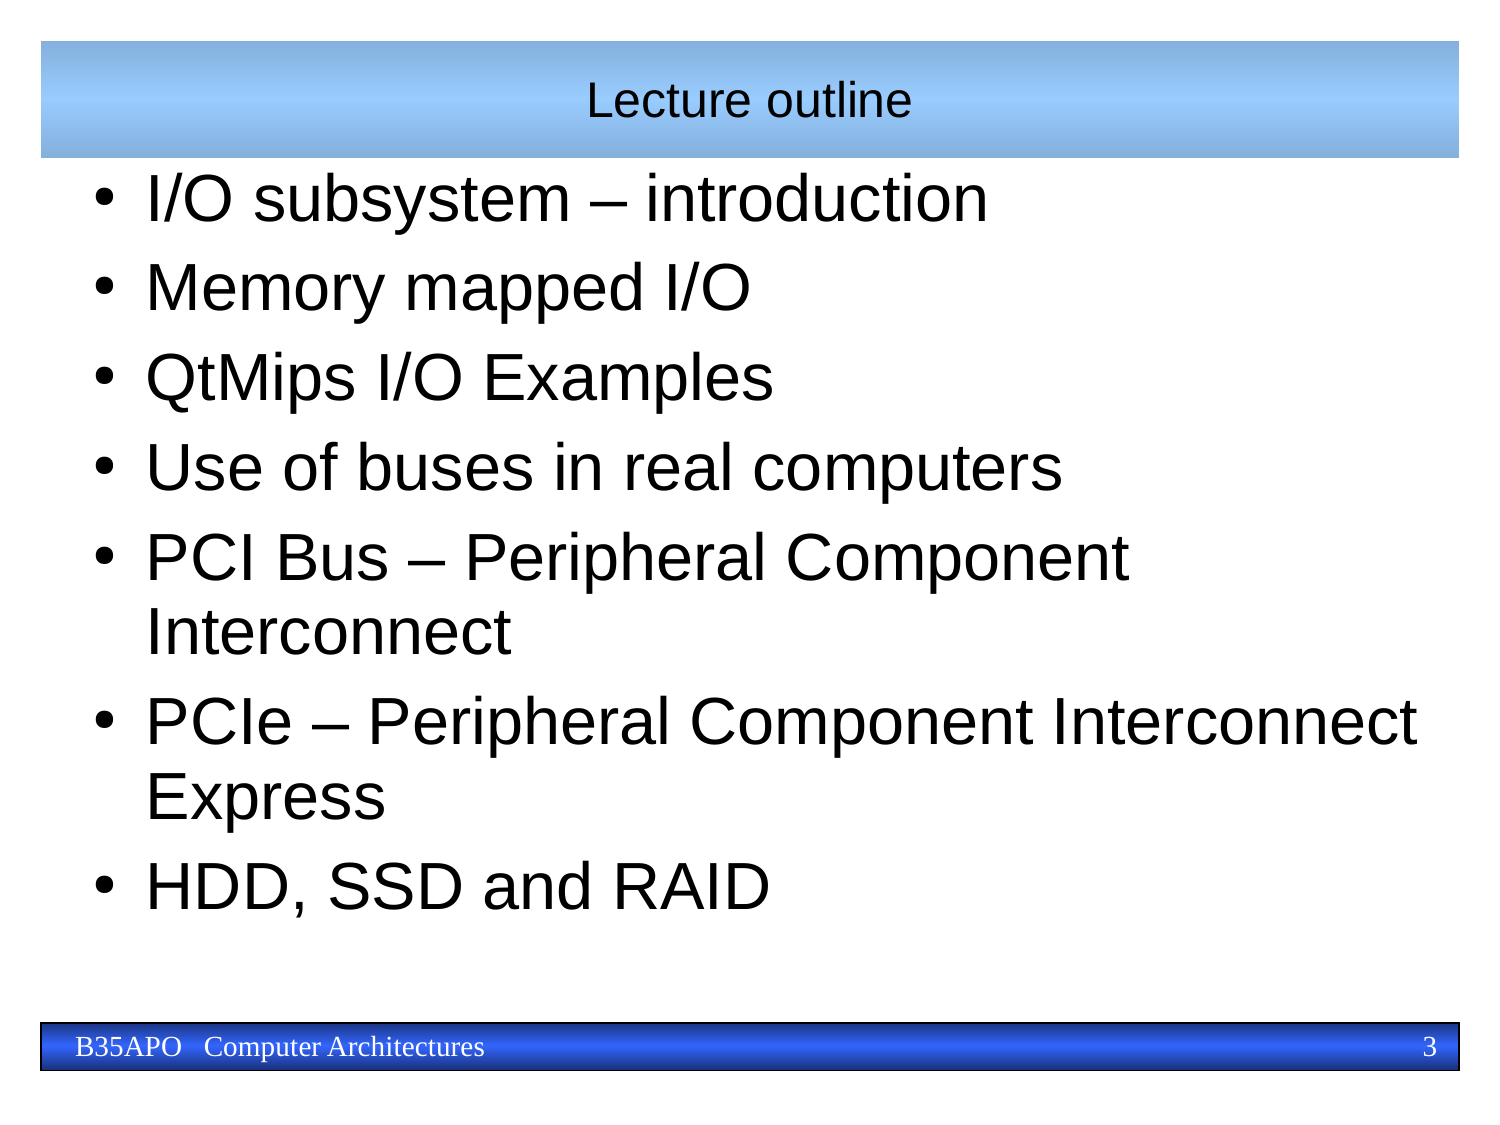

# Lecture outline
I/O subsystem – introduction
Memory mapped I/O
QtMips I/O Examples
Use of buses in real computers
PCI Bus – Peripheral Component Interconnect
PCIe – Peripheral Component Interconnect Express
HDD, SSD and RAID
B35APO Computer Architectures
3